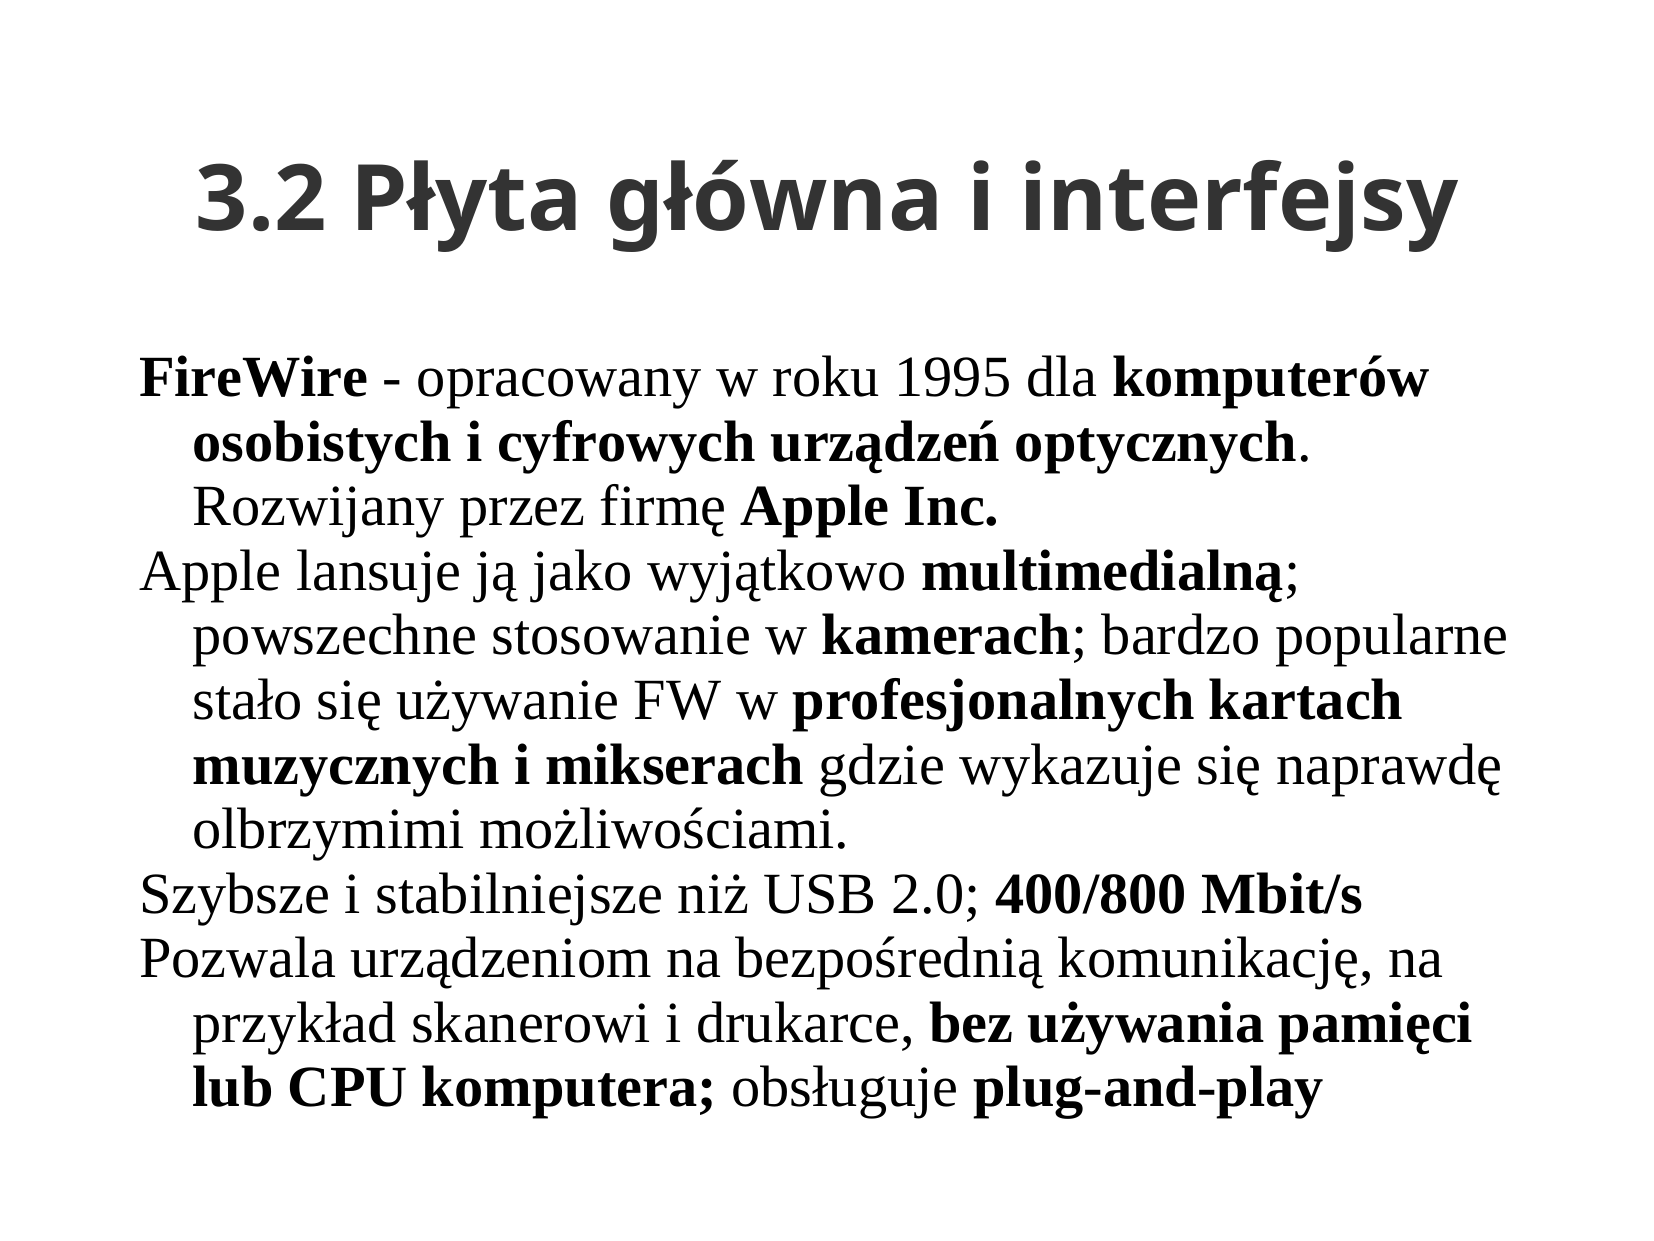

# 3.2 Płyta główna i interfejsy
FireWire - opracowany w roku 1995 dla komputerów osobistych i cyfrowych urządzeń optycznych. Rozwijany przez firmę Apple Inc.
Apple lansuje ją jako wyjątkowo multimedialną; powszechne stosowanie w kamerach; bardzo popularne stało się używanie FW w profesjonalnych kartach muzycznych i mikserach gdzie wykazuje się naprawdę olbrzymimi możliwościami.
Szybsze i stabilniejsze niż USB 2.0; 400/800 Mbit/s
Pozwala urządzeniom na bezpośrednią komunikację, na przykład skanerowi i drukarce, bez używania pamięci lub CPU komputera; obsługuje plug-and-play